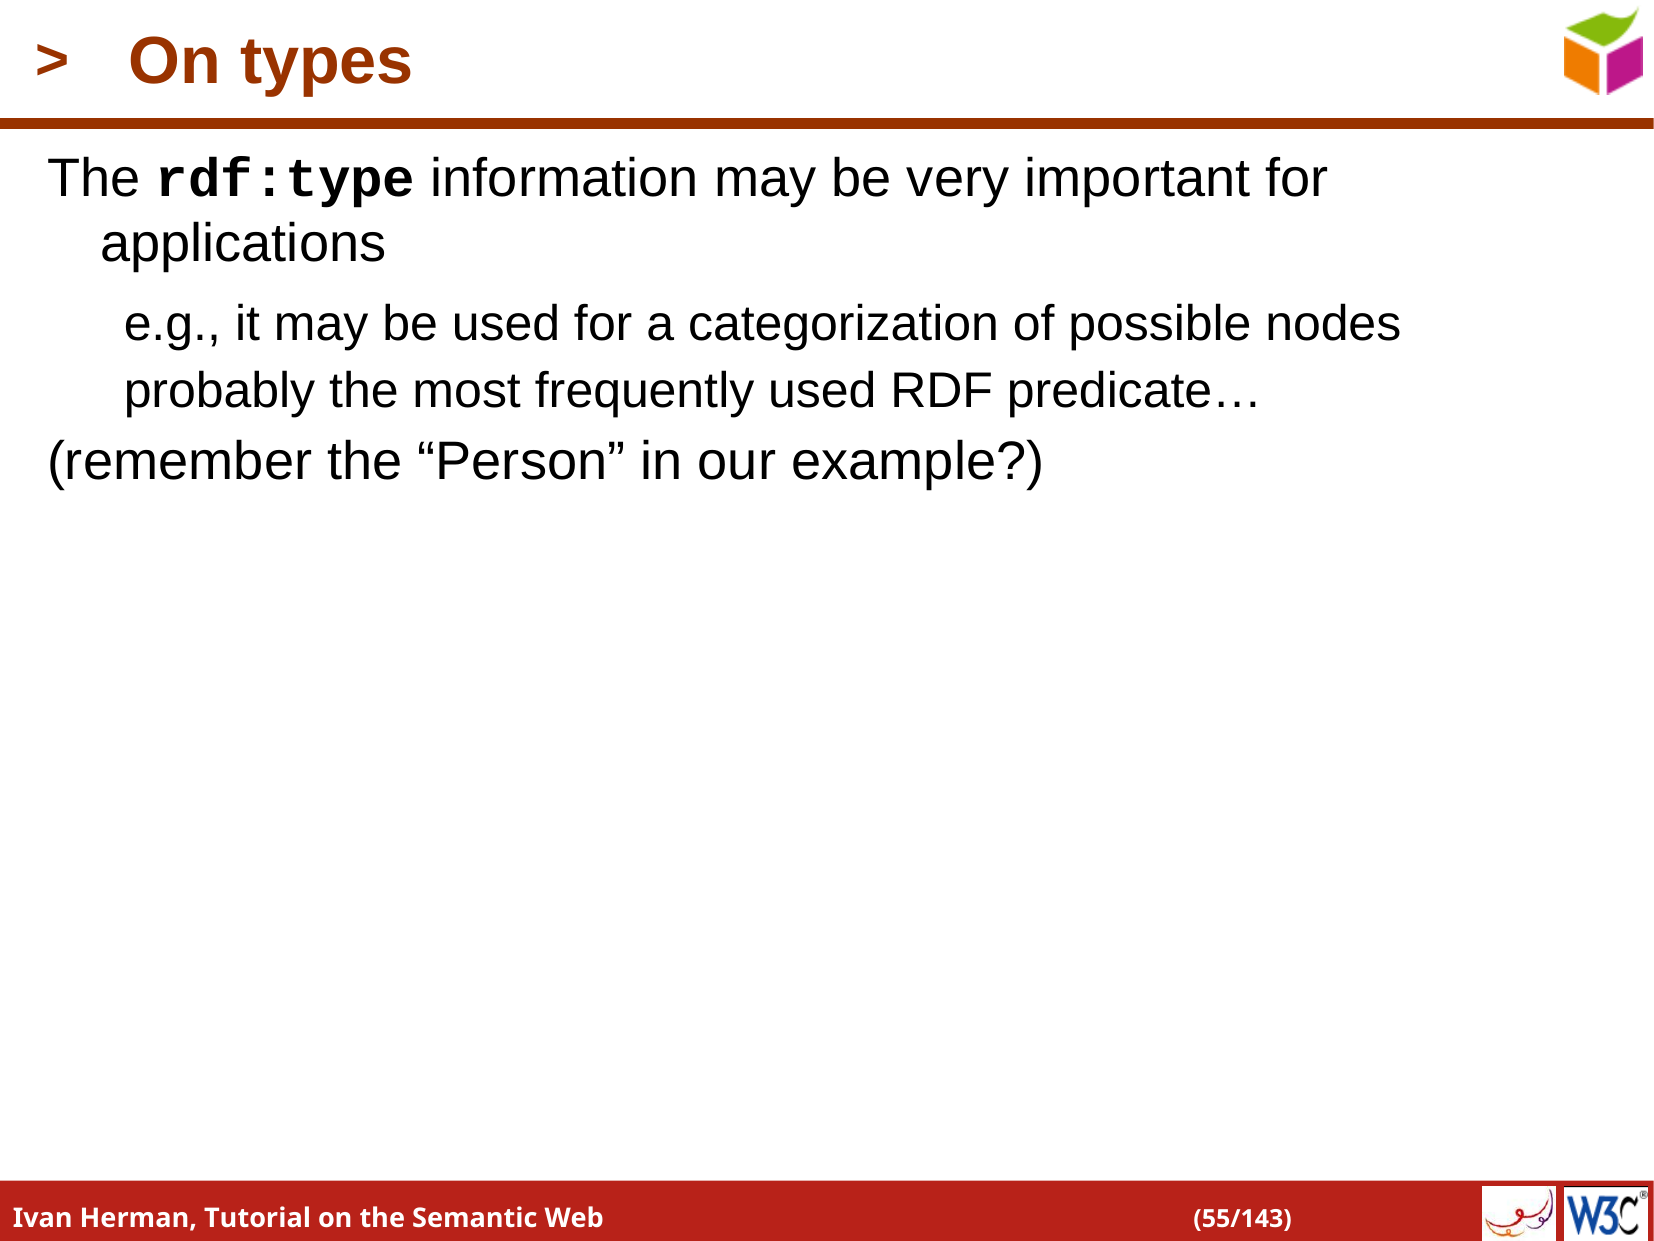

# On types
The rdf:type information may be very important for applications
e.g., it may be used for a categorization of possible nodes
probably the most frequently used RDF predicate…
(remember the “Person” in our example?)